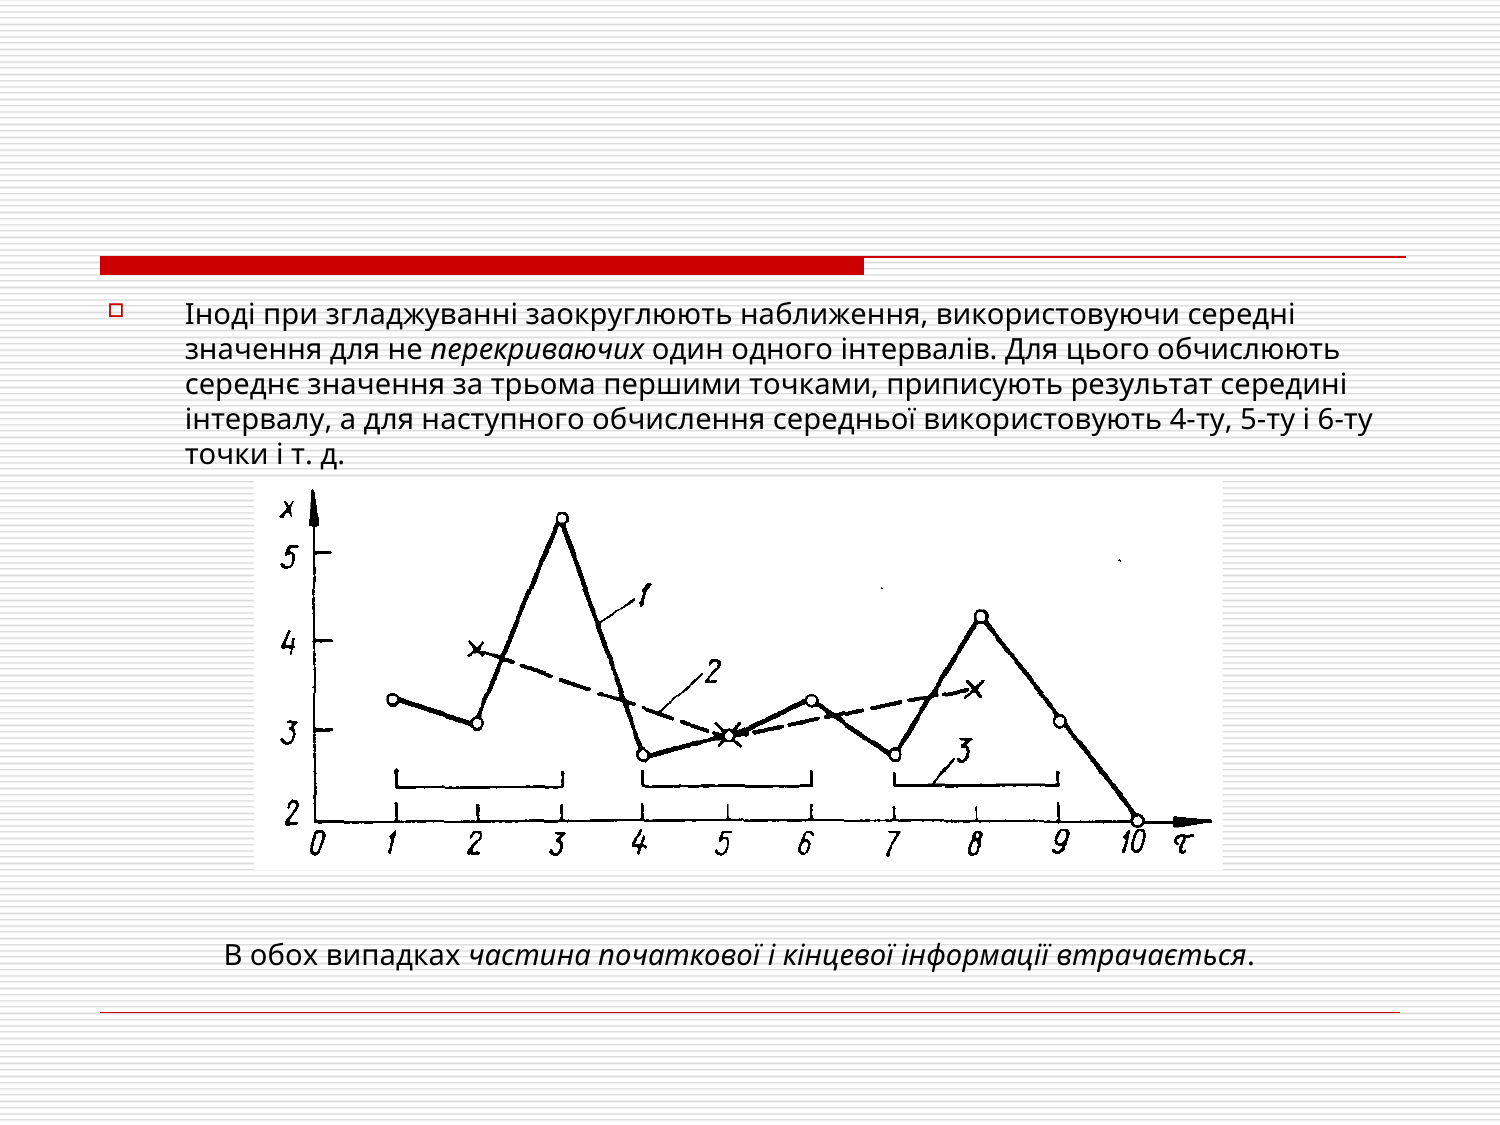

#
Іноді при згладжуванні заокруглюють наближення, використовуючи середні значення для не перекриваючих один одного інтервалів. Для цього обчислюють середнє значення за трьома першими точками, приписують результат середині інтервалу, а для наступного обчислення середньої використовують 4-ту, 5-ту і 6-ту точки і т. д.
В обох випадках частина початкової і кінцевої інформації втрачається.